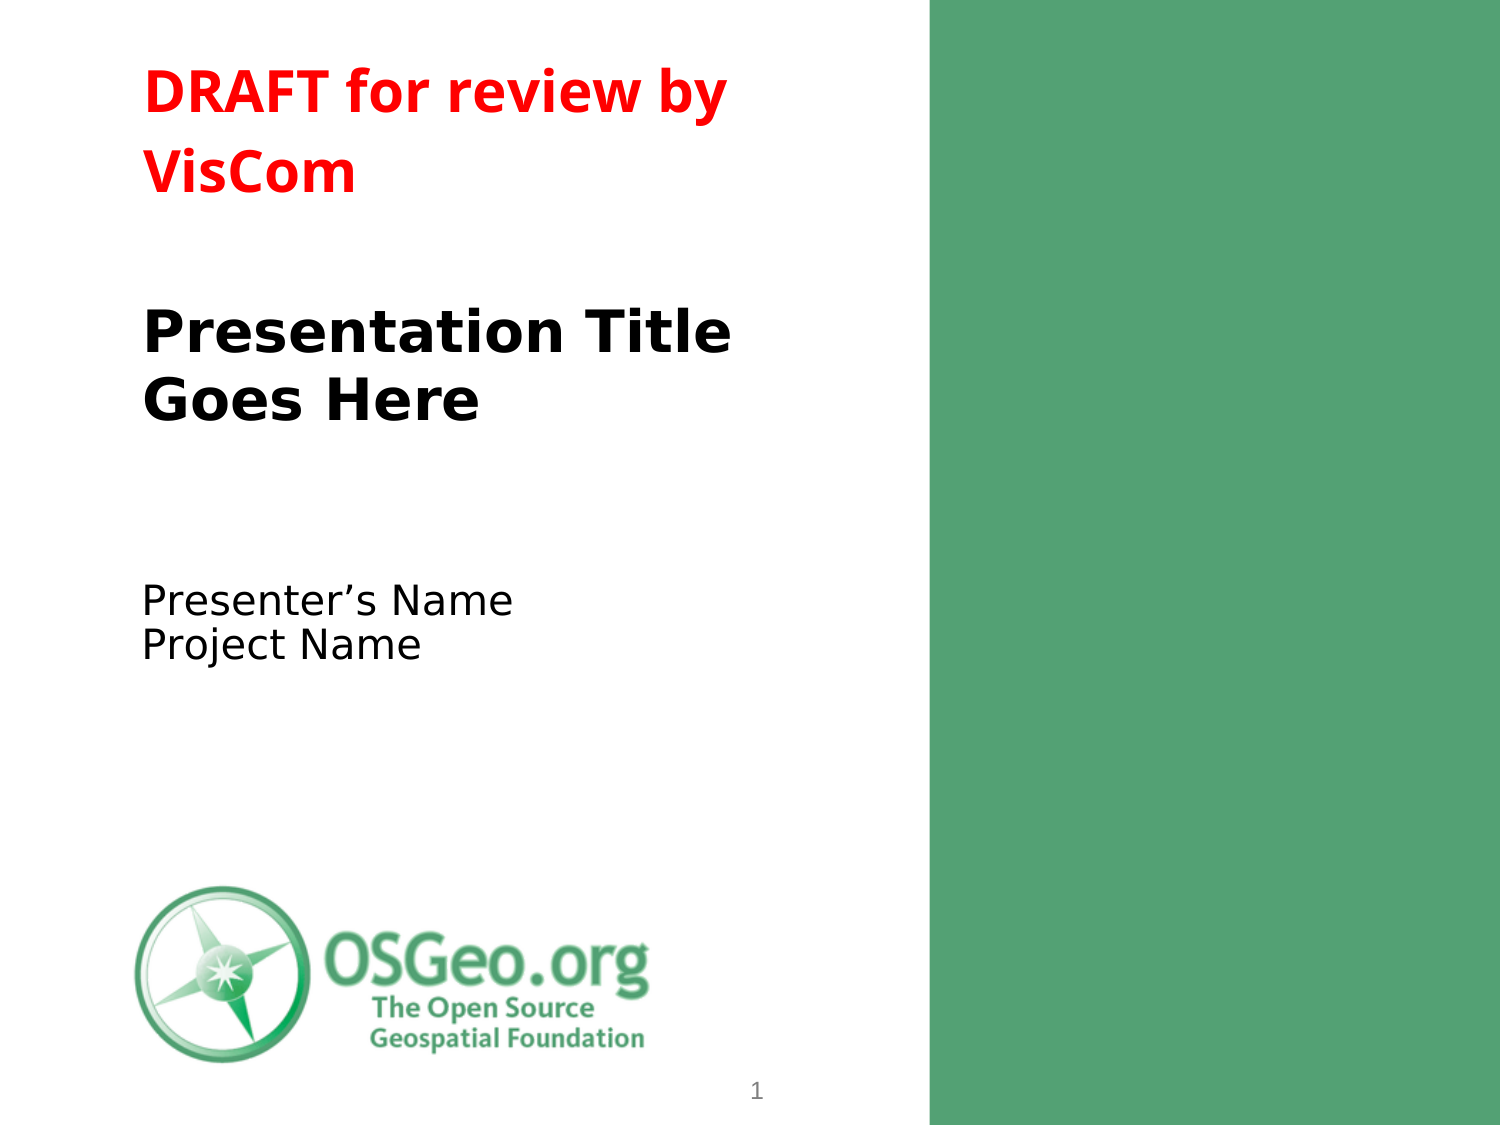

DRAFT for review by VisCom
Presentation Title Goes Here
# Presenter’s Name
Project Name